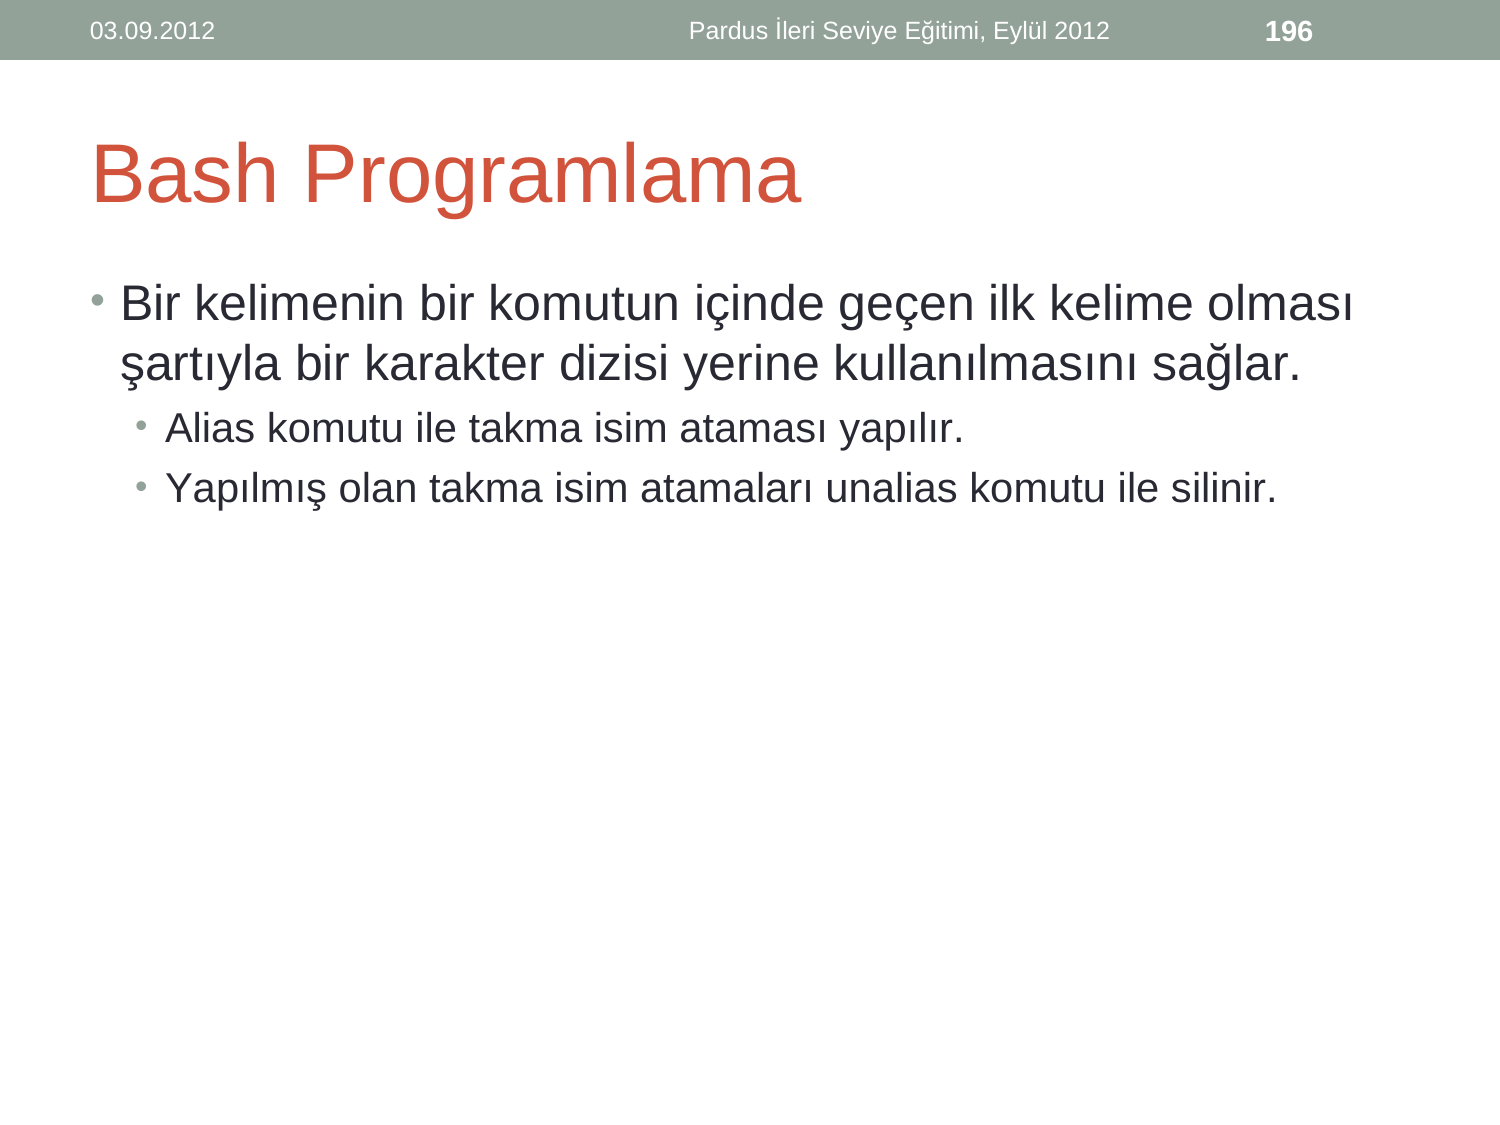

03.09.2012
Pardus İleri Seviye Eğitimi, Eylül 2012
# Bash Programlama
Bir kelimenin bir komutun içinde geçen ilk kelime olması şartıyla bir karakter dizisi yerine kullanılmasını sağlar.
Alias komutu ile takma isim ataması yapılır.
Yapılmış olan takma isim atamaları unalias komutu ile silinir.